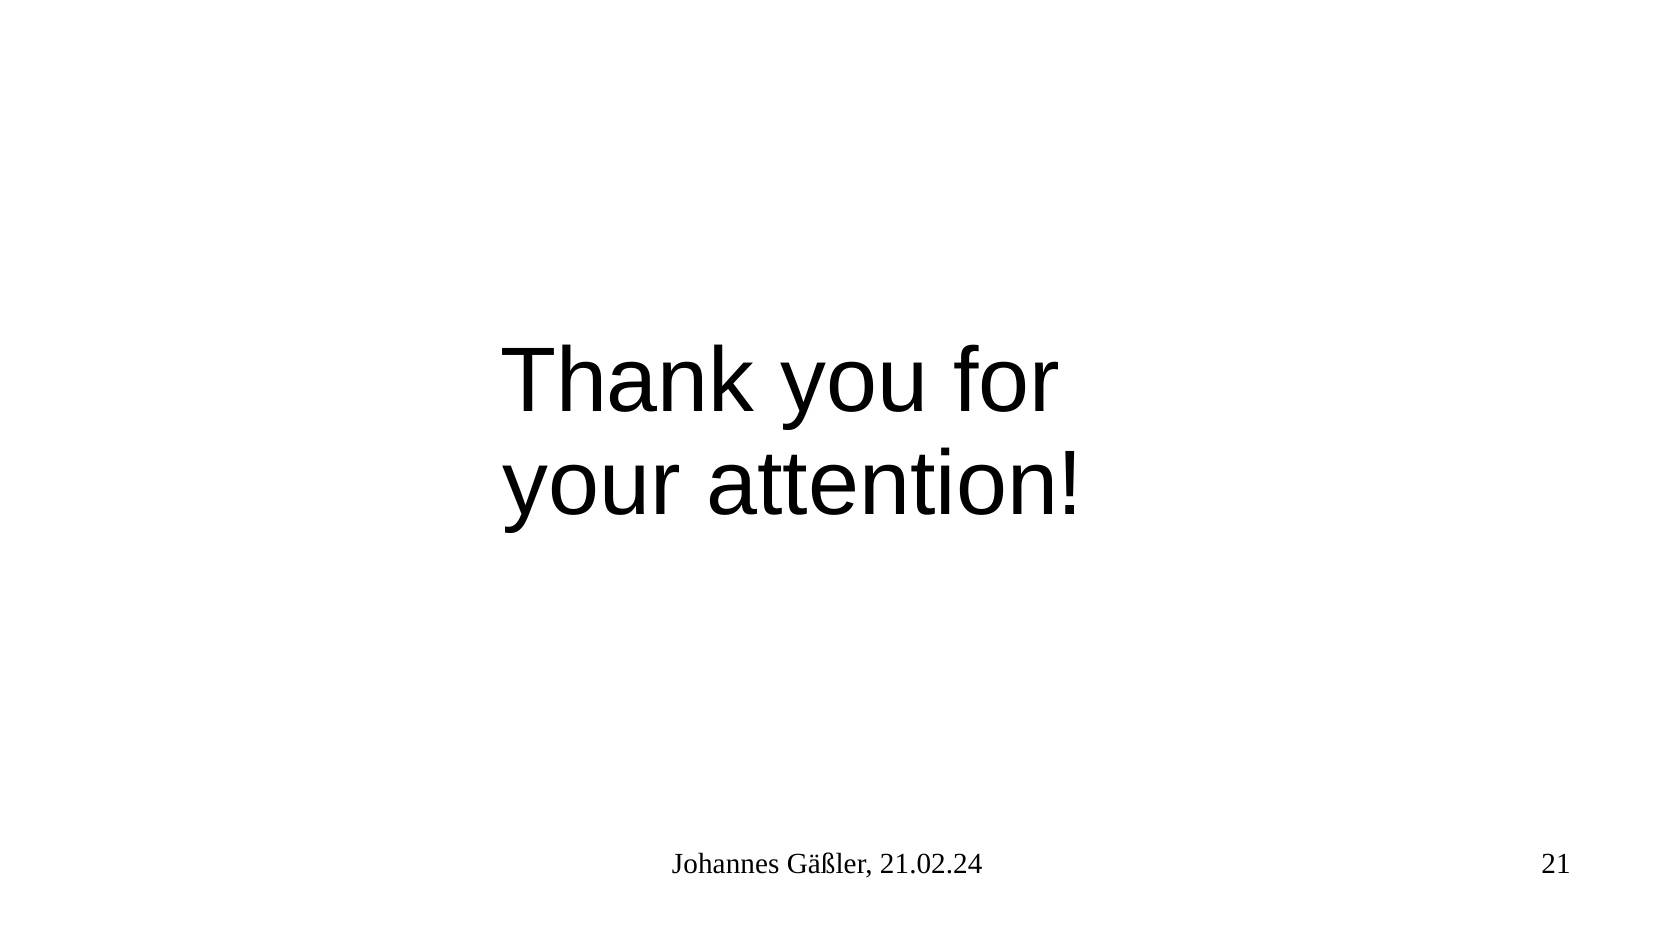

# Thank you for your attention!
Johannes Gäßler, 21.02.24
21